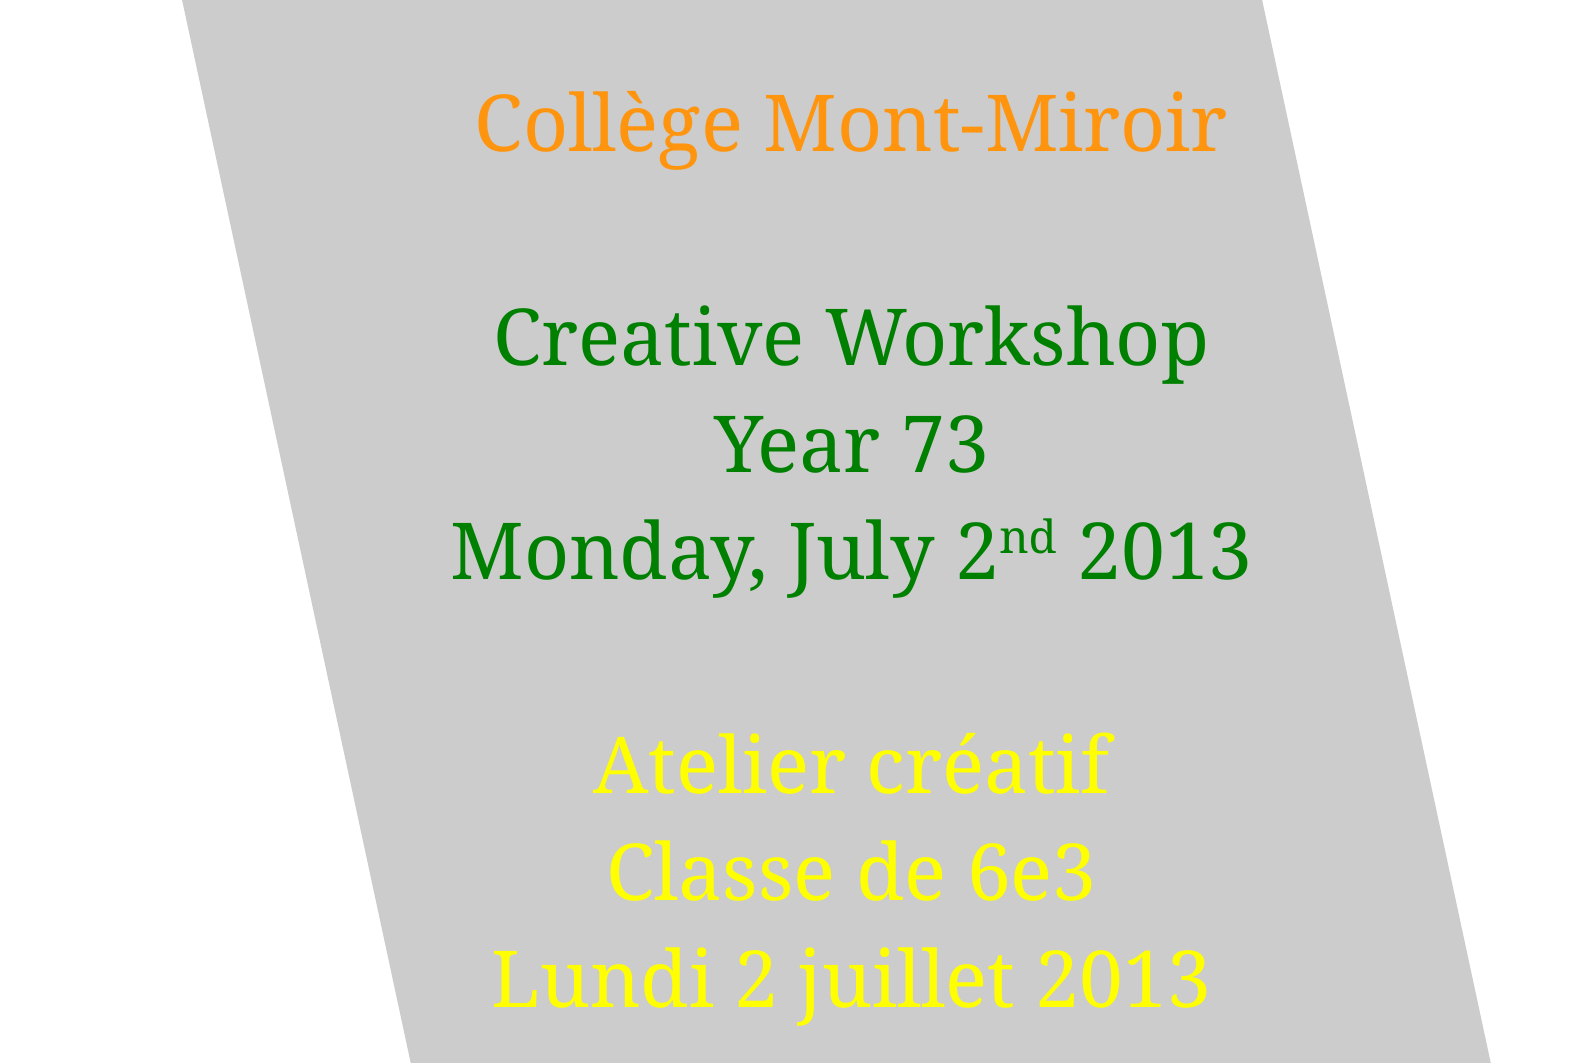

#
Collège Mont-Miroir
Creative Workshop
Year 73
Monday, July 2nd 2013
Atelier créatif
Classe de 6e3
Lundi 2 juillet 2013